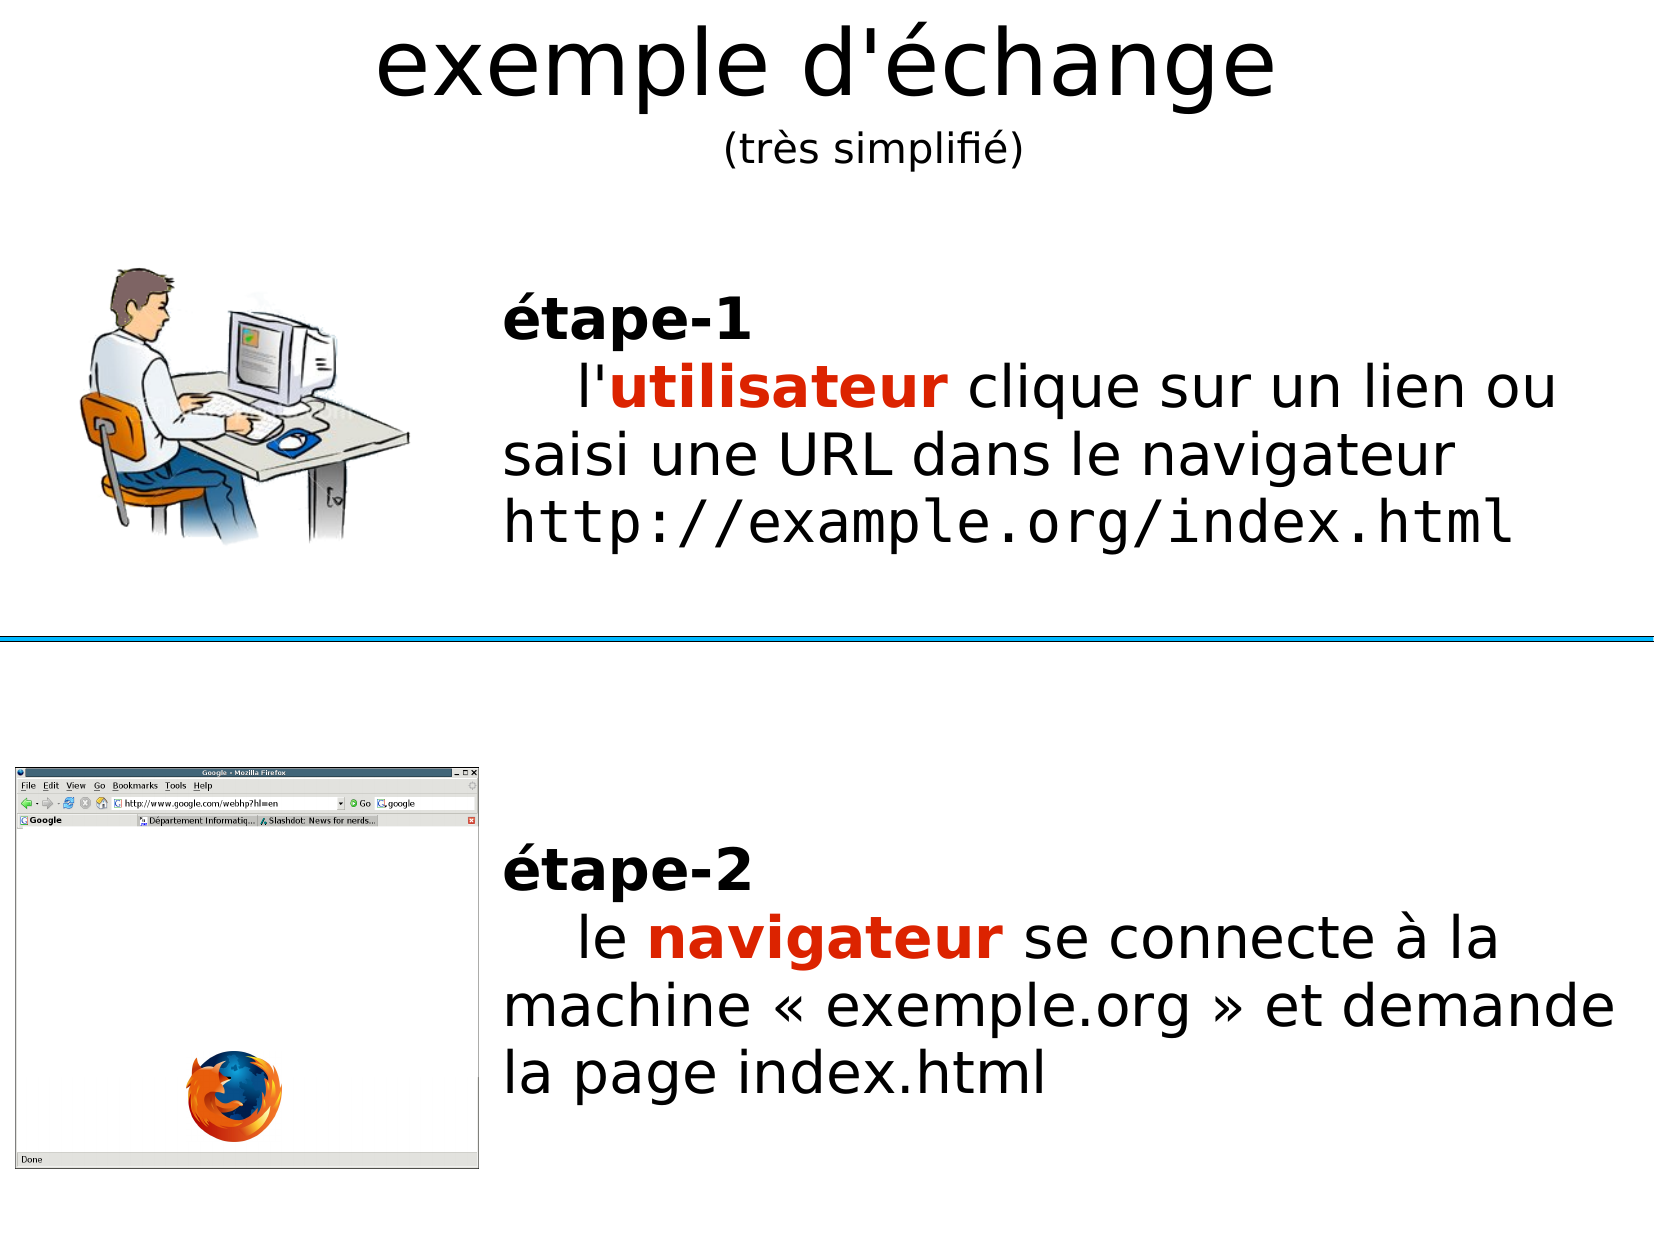

# exemple d'échange
(très simplifié)
étape-1
	l'utilisateur clique sur un lien ou saisi une URL dans le navigateur
http://example.org/index.html
étape-2
	le navigateur se connecte à la machine « exemple.org » et demande la page index.html